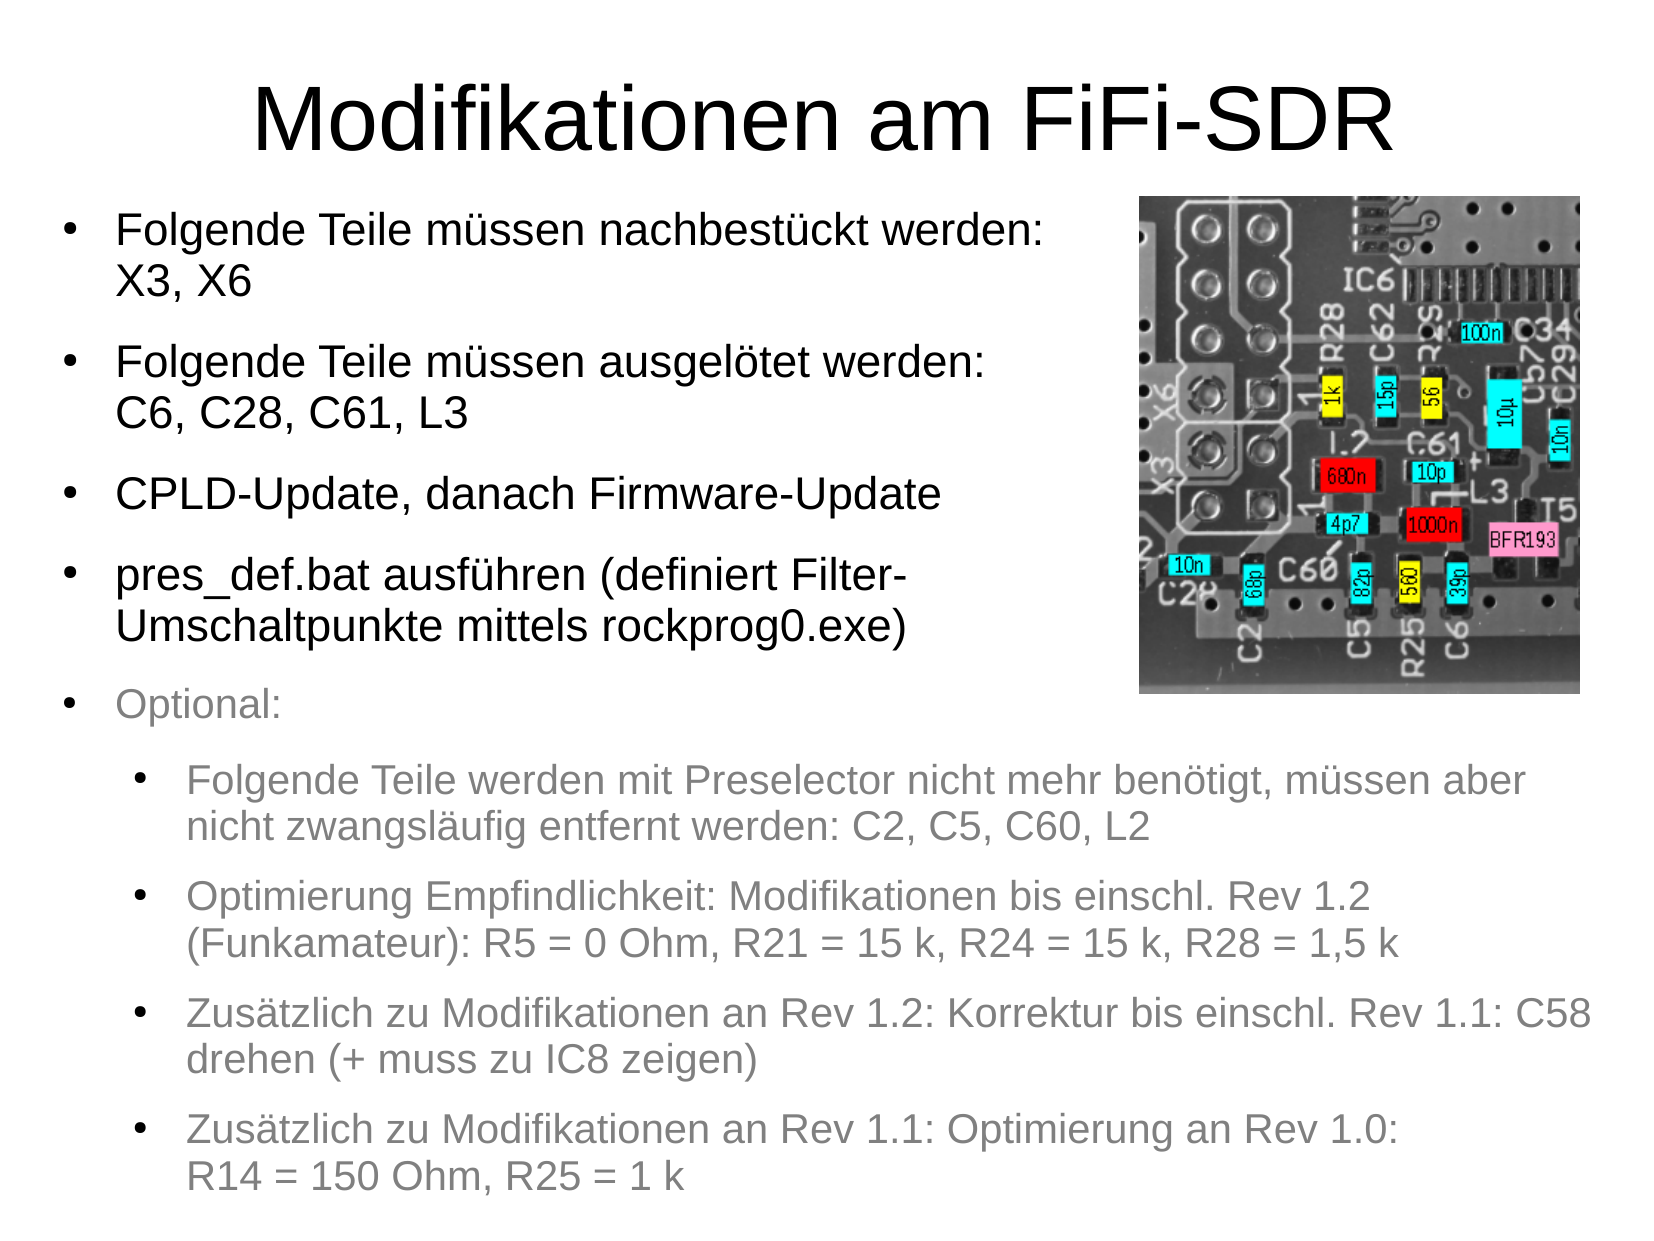

# Modifikationen am FiFi-SDR
Folgende Teile müssen nachbestückt werden:
X3, X6
Folgende Teile müssen ausgelötet werden:
C6, C28, C61, L3
CPLD-Update, danach Firmware-Update
pres_def.bat ausführen (definiert Filter-
Umschaltpunkte mittels rockprog0.exe)
Optional:
Folgende Teile werden mit Preselector nicht mehr benötigt, müssen aber nicht zwangsläufig entfernt werden: C2, C5, C60, L2
Optimierung Empfindlichkeit: Modifikationen bis einschl. Rev 1.2 (Funkamateur): R5 = 0 Ohm, R21 = 15 k, R24 = 15 k, R28 = 1,5 k
Zusätzlich zu Modifikationen an Rev 1.2: Korrektur bis einschl. Rev 1.1: C58 drehen (+ muss zu IC8 zeigen)
Zusätzlich zu Modifikationen an Rev 1.1: Optimierung an Rev 1.0:
R14 = 150 Ohm, R25 = 1 k